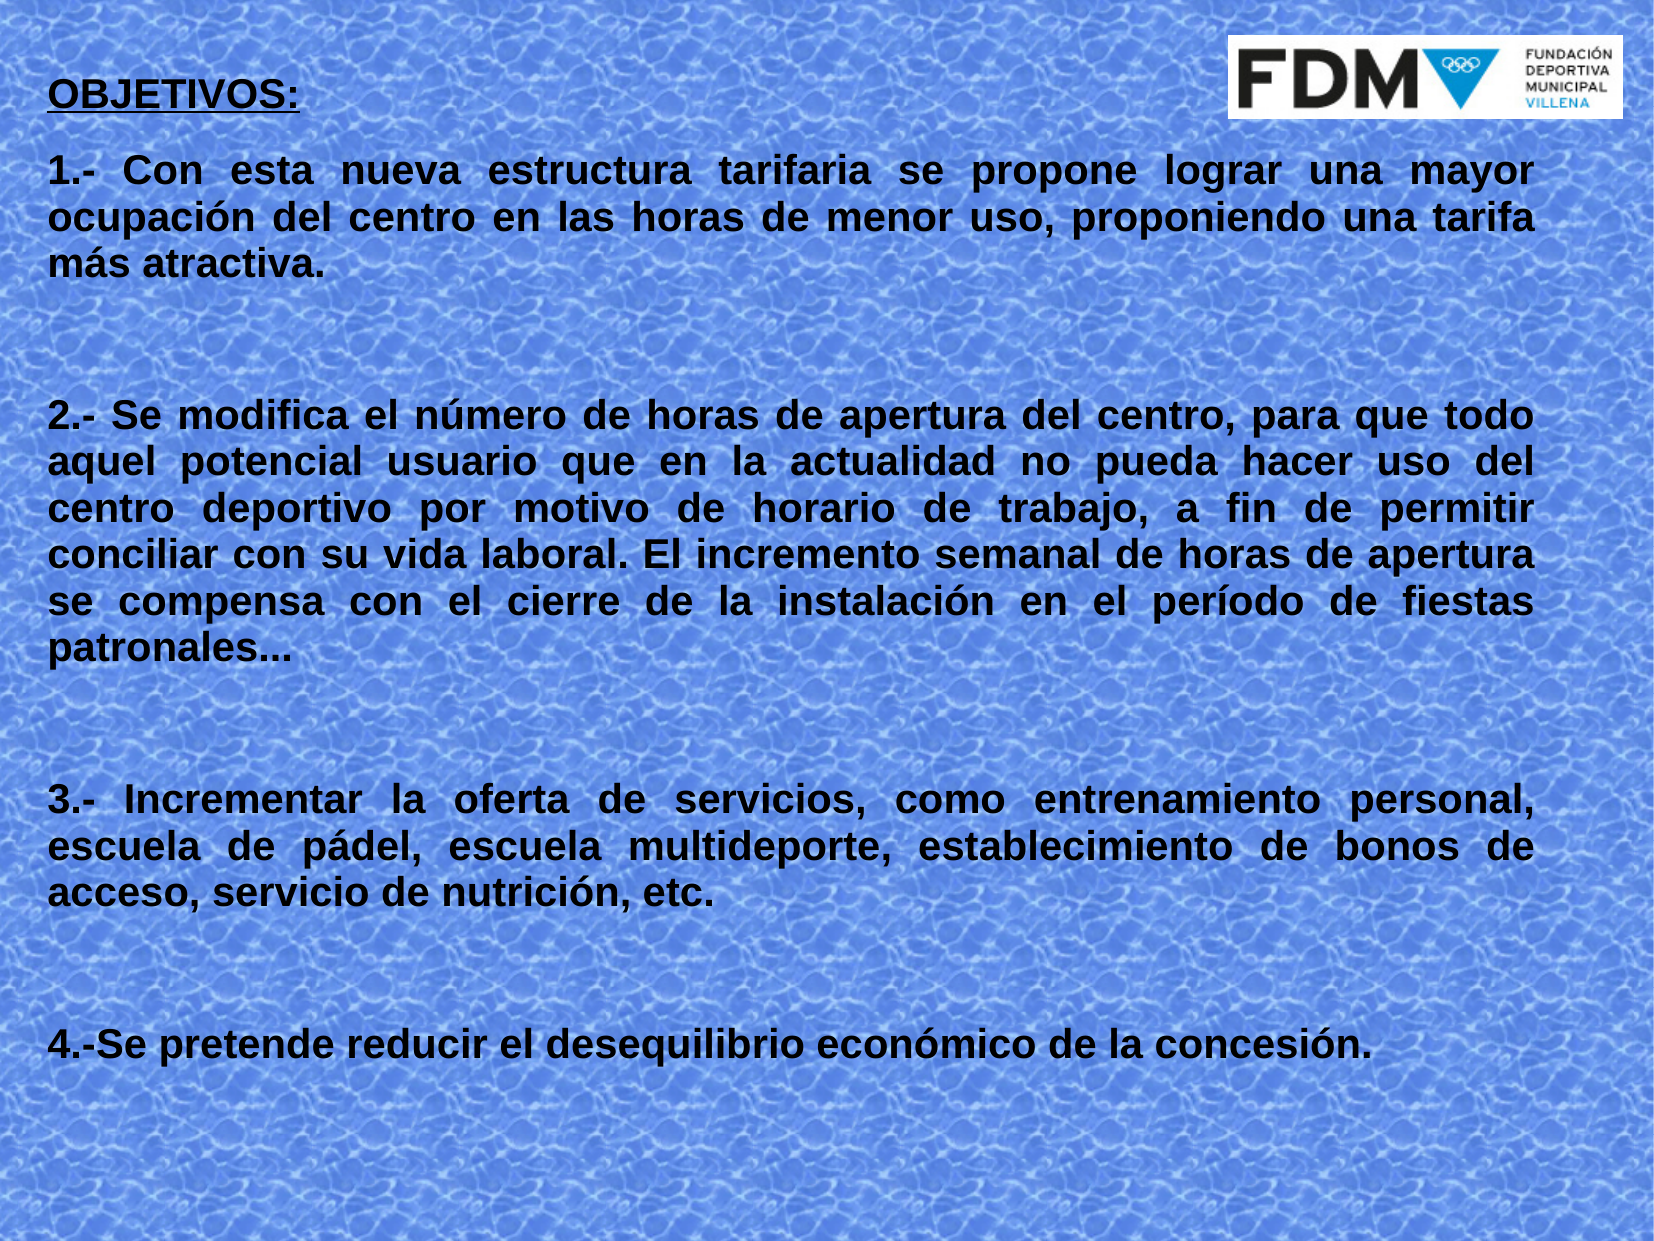

# OBJETIVOS:
1.- Con esta nueva estructura tarifaria se propone lograr una mayor ocupación del centro en las horas de menor uso, proponiendo una tarifa más atractiva.
2.- Se modifica el número de horas de apertura del centro, para que todo aquel potencial usuario que en la actualidad no pueda hacer uso del centro deportivo por motivo de horario de trabajo, a fin de permitir conciliar con su vida laboral. El incremento semanal de horas de apertura se compensa con el cierre de la instalación en el período de fiestas patronales...
3.- Incrementar la oferta de servicios, como entrenamiento personal, escuela de pádel, escuela multideporte, establecimiento de bonos de acceso, servicio de nutrición, etc.
4.-Se pretende reducir el desequilibrio económico de la concesión.